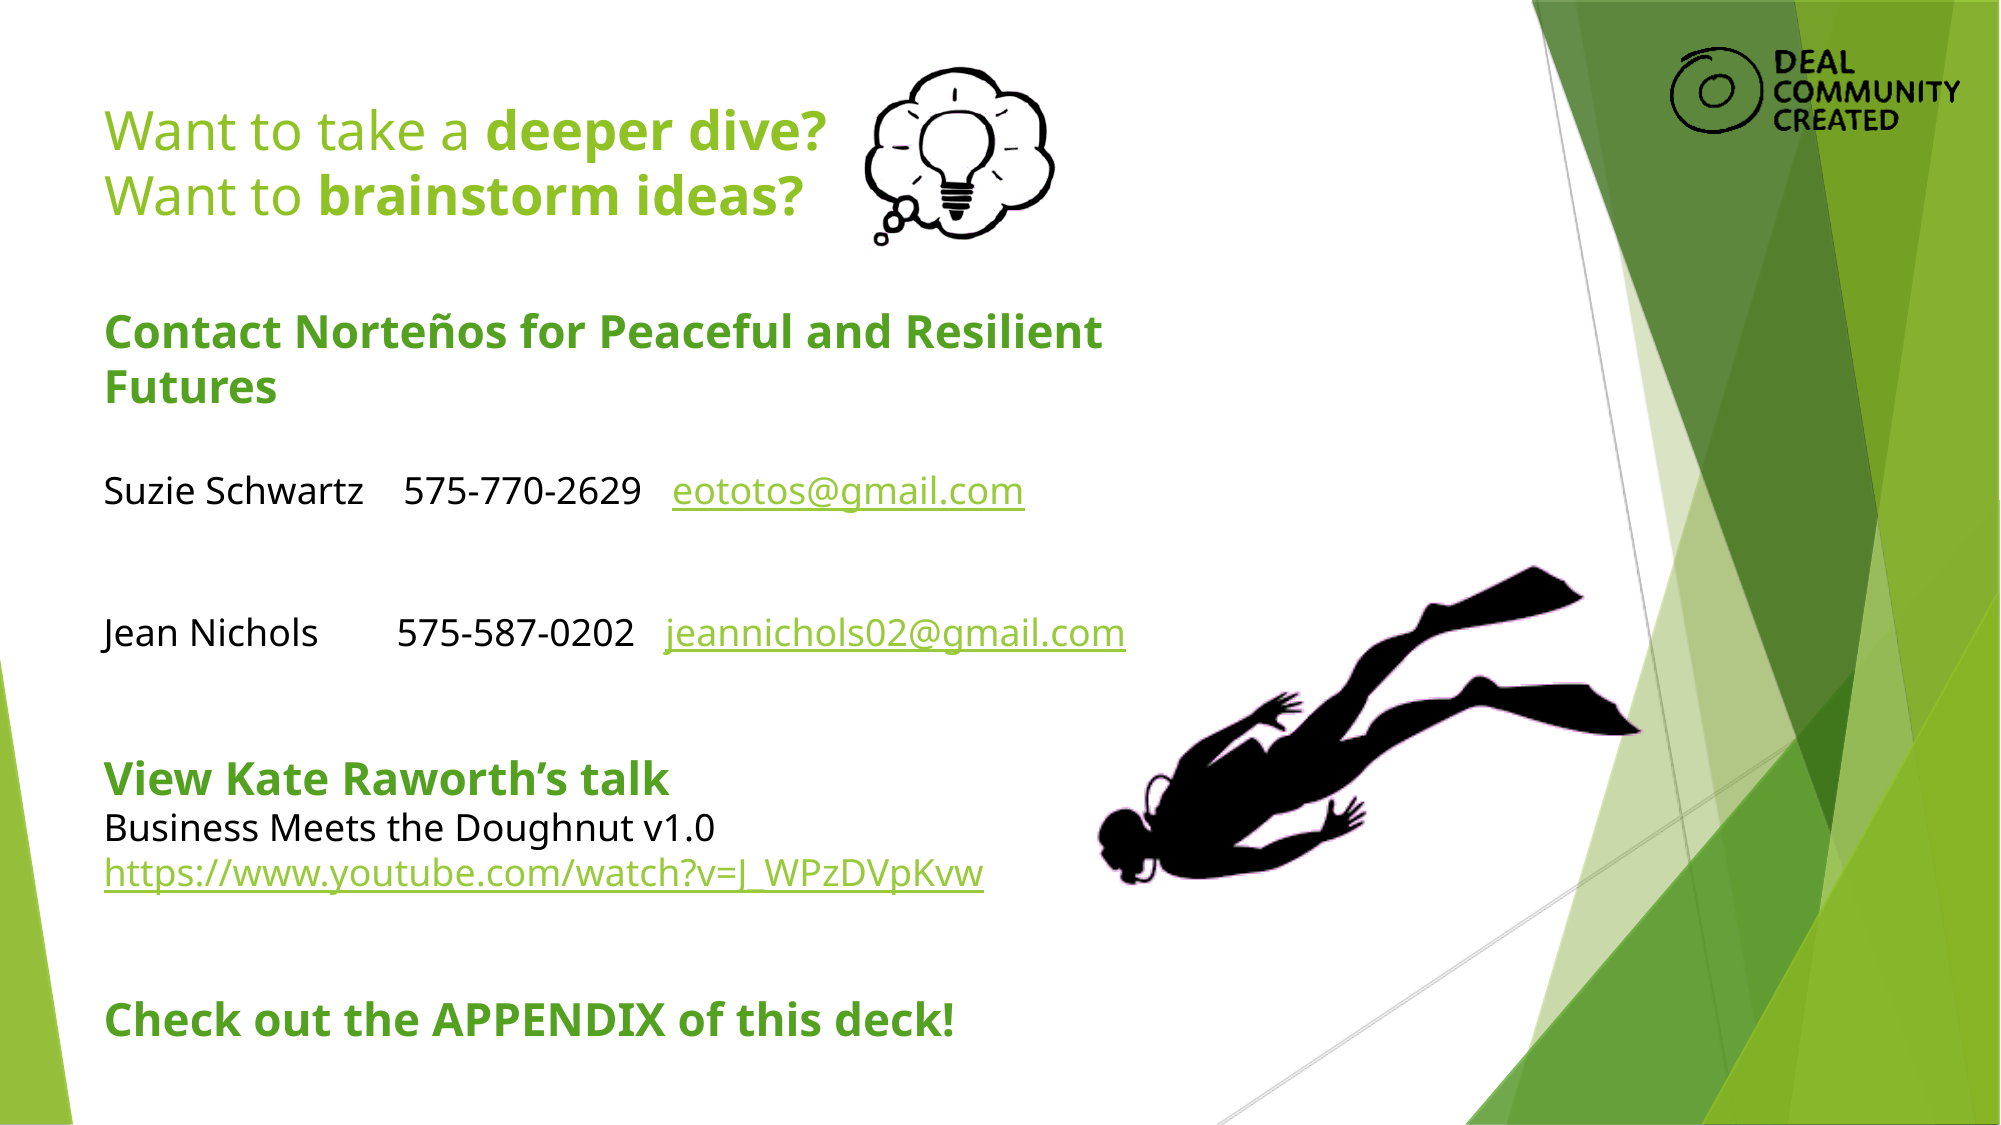

Want to take a deeper dive?
Want to brainstorm ideas?
Contact Norteños for Peaceful and Resilient Futures
Suzie Schwartz 575-770-2629 eototos@gmail.com
Jean Nichols 575-587-0202 jeannichols02@gmail.com
View Kate Raworth’s talk
Business Meets the Doughnut v1.0
https://www.youtube.com/watch?v=J_WPzDVpKvw
Check out the APPENDIX of this deck!